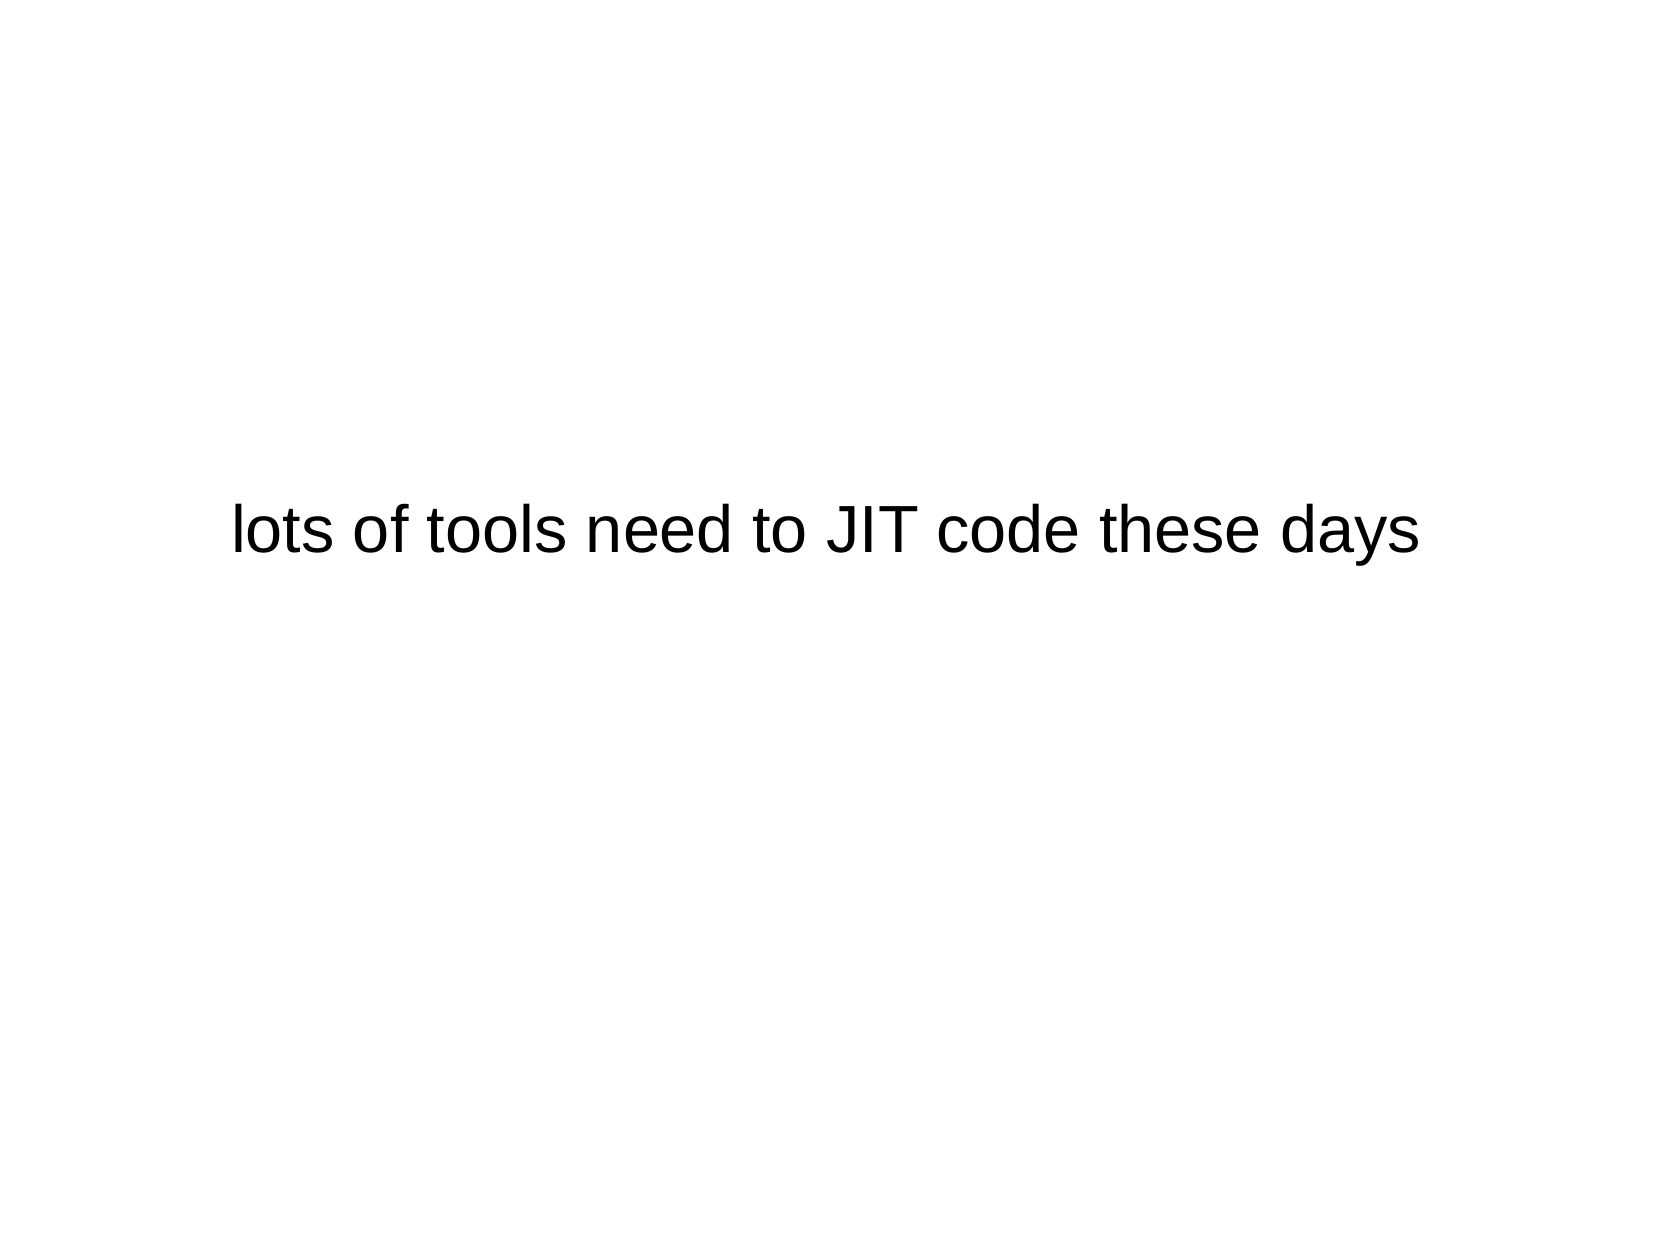

# lots of tools need to JIT code these days